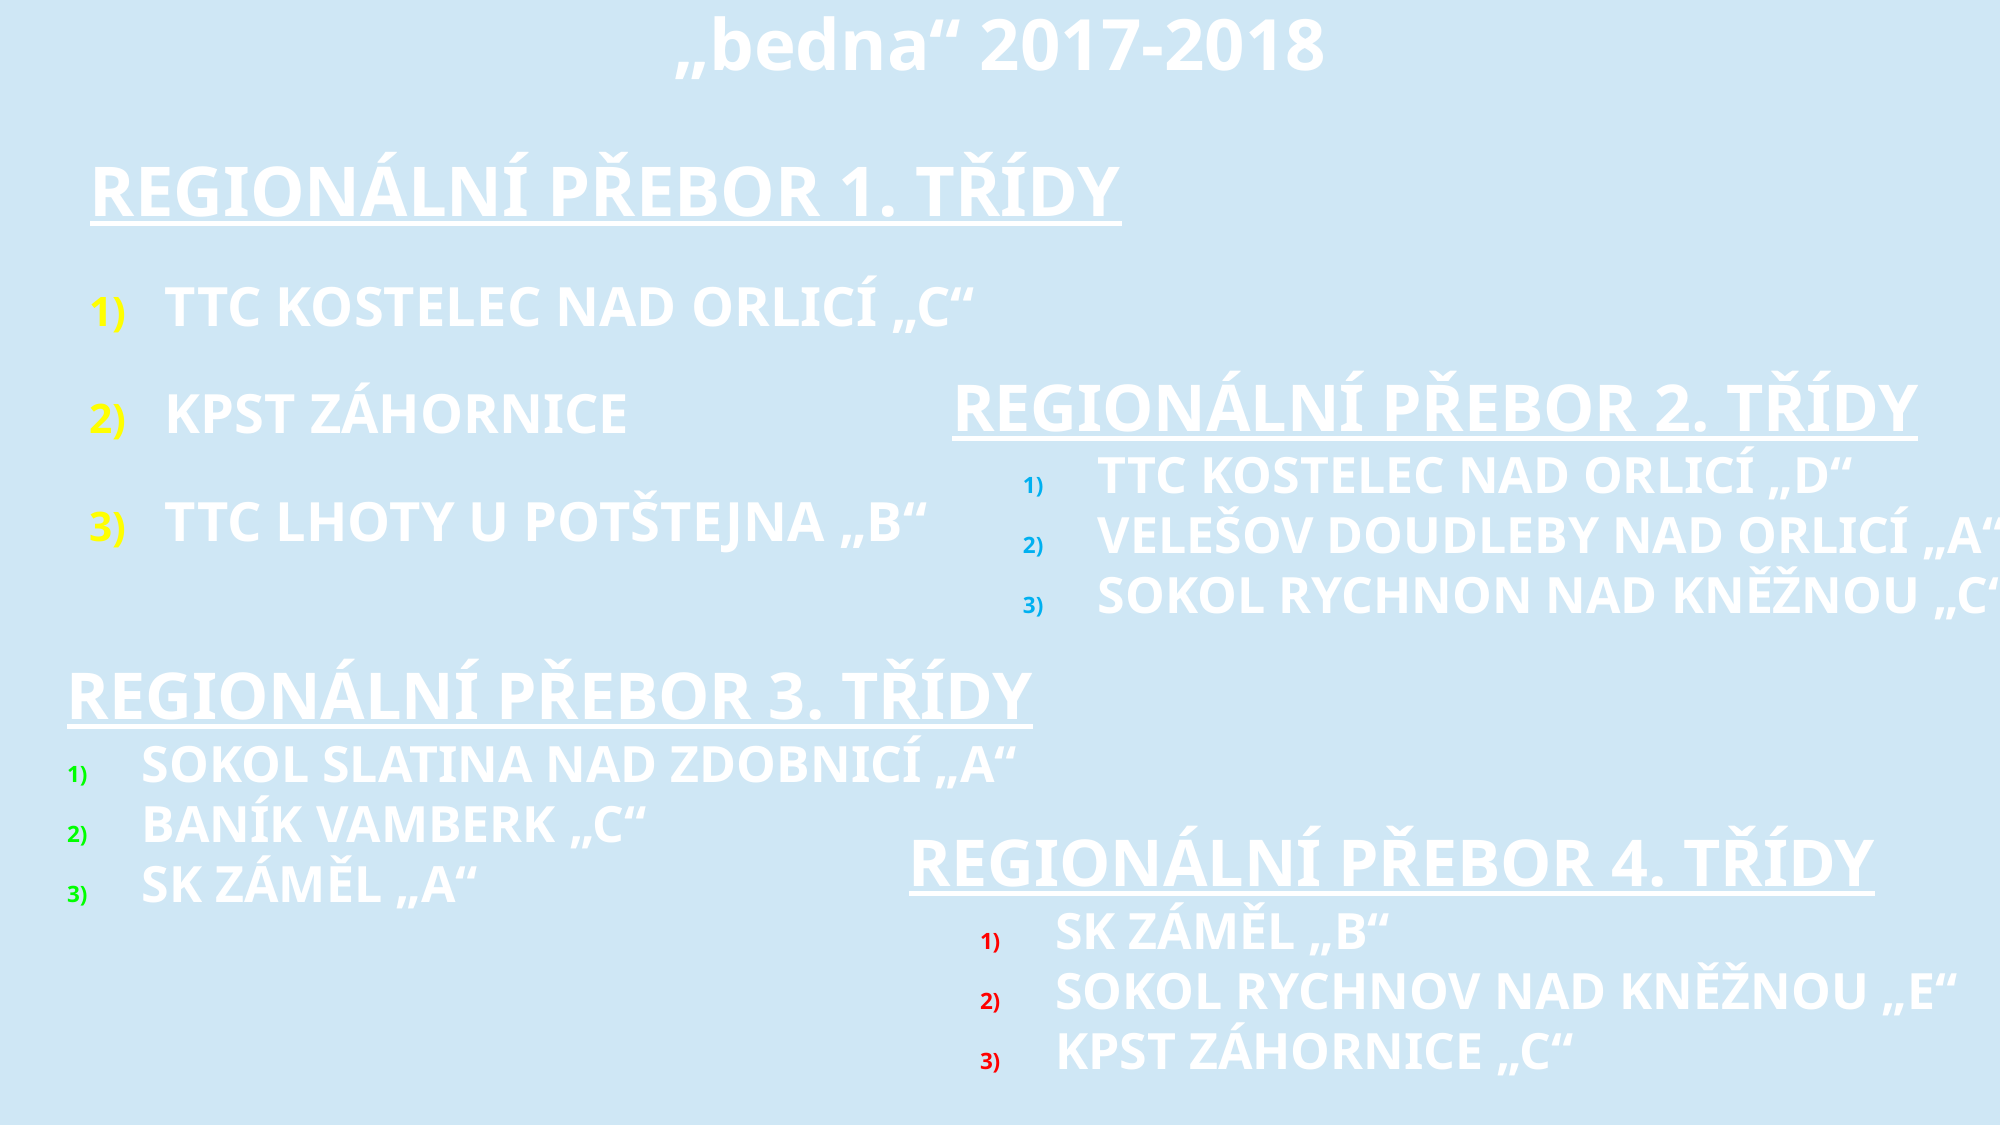

# „bedna“ 2017-2018
REGIONÁLNÍ PŘEBOR 1. TŘÍDY
TTC KOSTELEC NAD ORLICÍ „C“
KPST ZÁHORNICE
TTC LHOTY U POTŠTEJNA „B“
REGIONÁLNÍ PŘEBOR 2. TŘÍDY
TTC KOSTELEC NAD ORLICÍ „D“
VELEŠOV DOUDLEBY NAD ORLICÍ „A“
SOKOL RYCHNON NAD KNĚŽNOU „C“
REGIONÁLNÍ PŘEBOR 3. TŘÍDY
SOKOL SLATINA NAD ZDOBNICÍ „A“
BANÍK VAMBERK „C“
SK ZÁMĚL „A“
REGIONÁLNÍ PŘEBOR 4. TŘÍDY
SK ZÁMĚL „B“
SOKOL RYCHNOV NAD KNĚŽNOU „E“
KPST ZÁHORNICE „C“